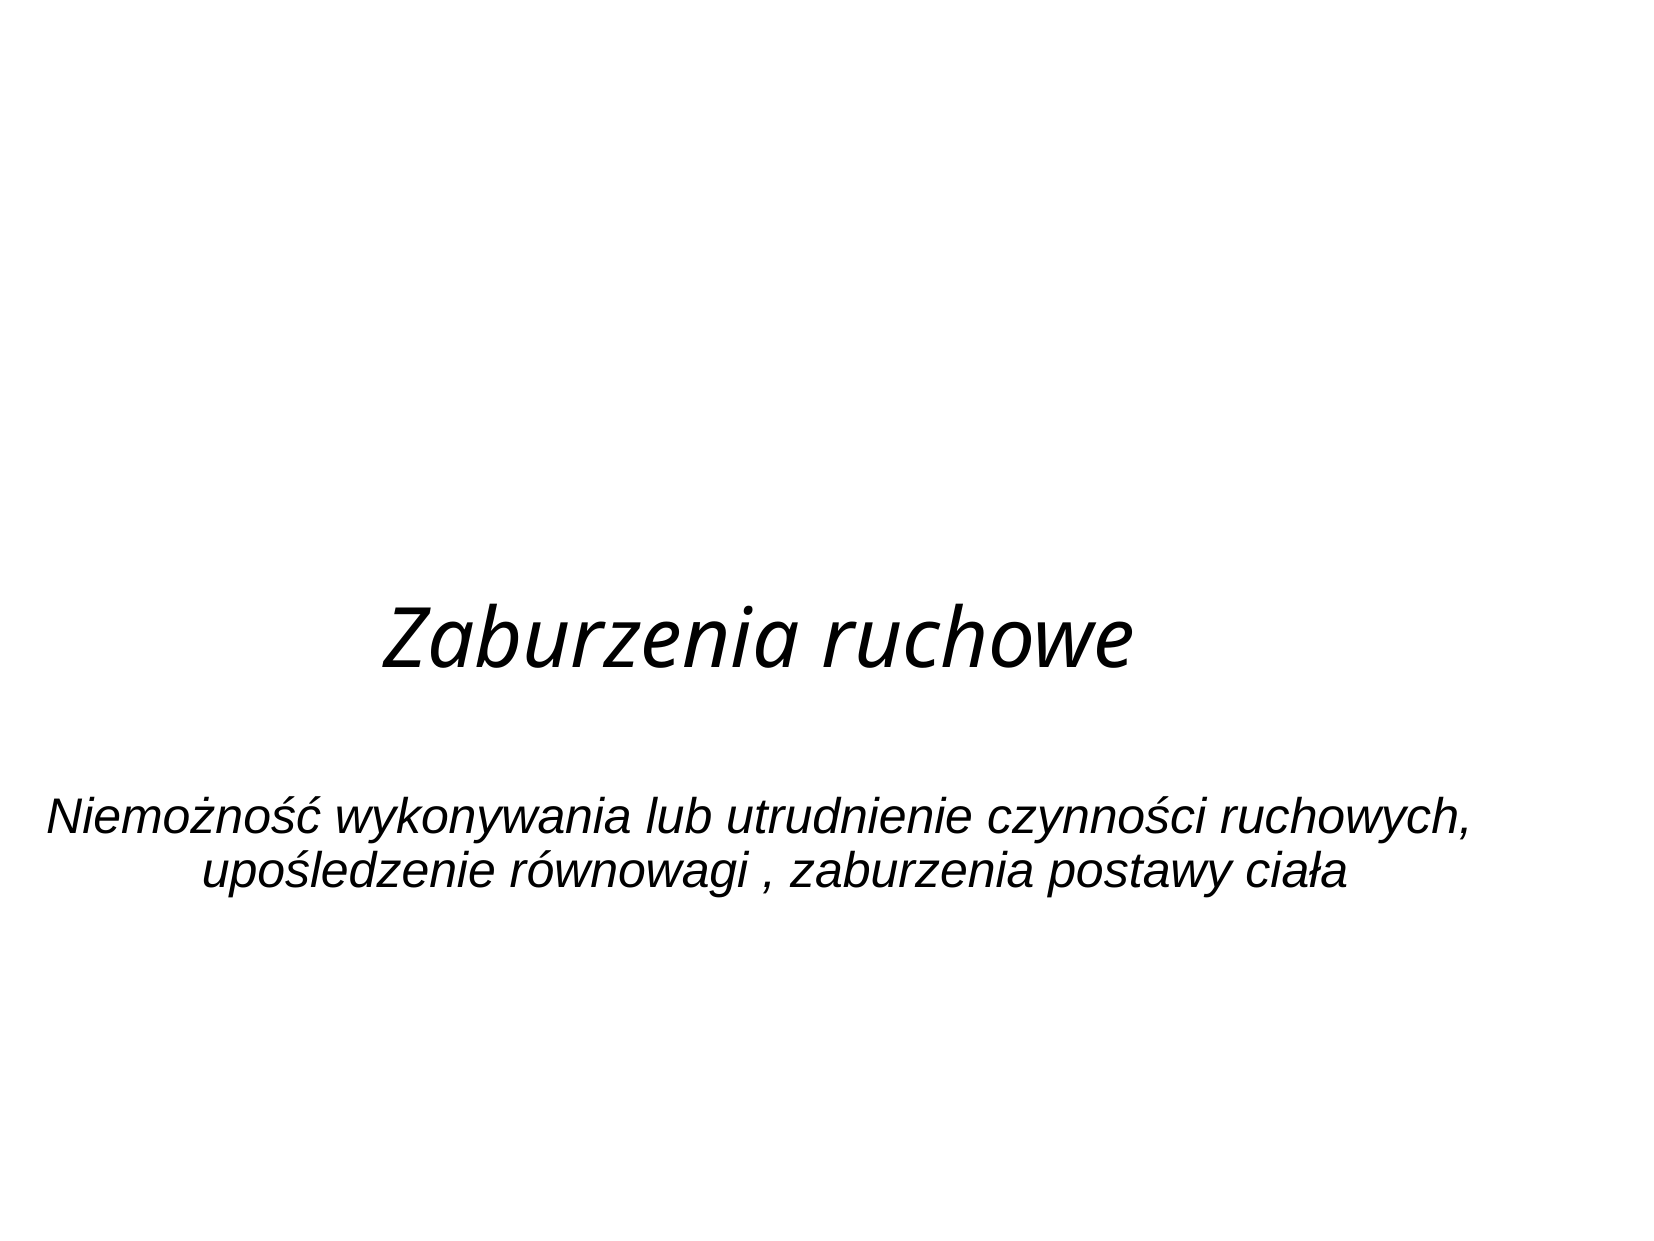

# Zaburzenia ruchowe
Niemożność wykonywania lub utrudnienie czynności ruchowych, upośledzenie równowagi , zaburzenia postawy ciała